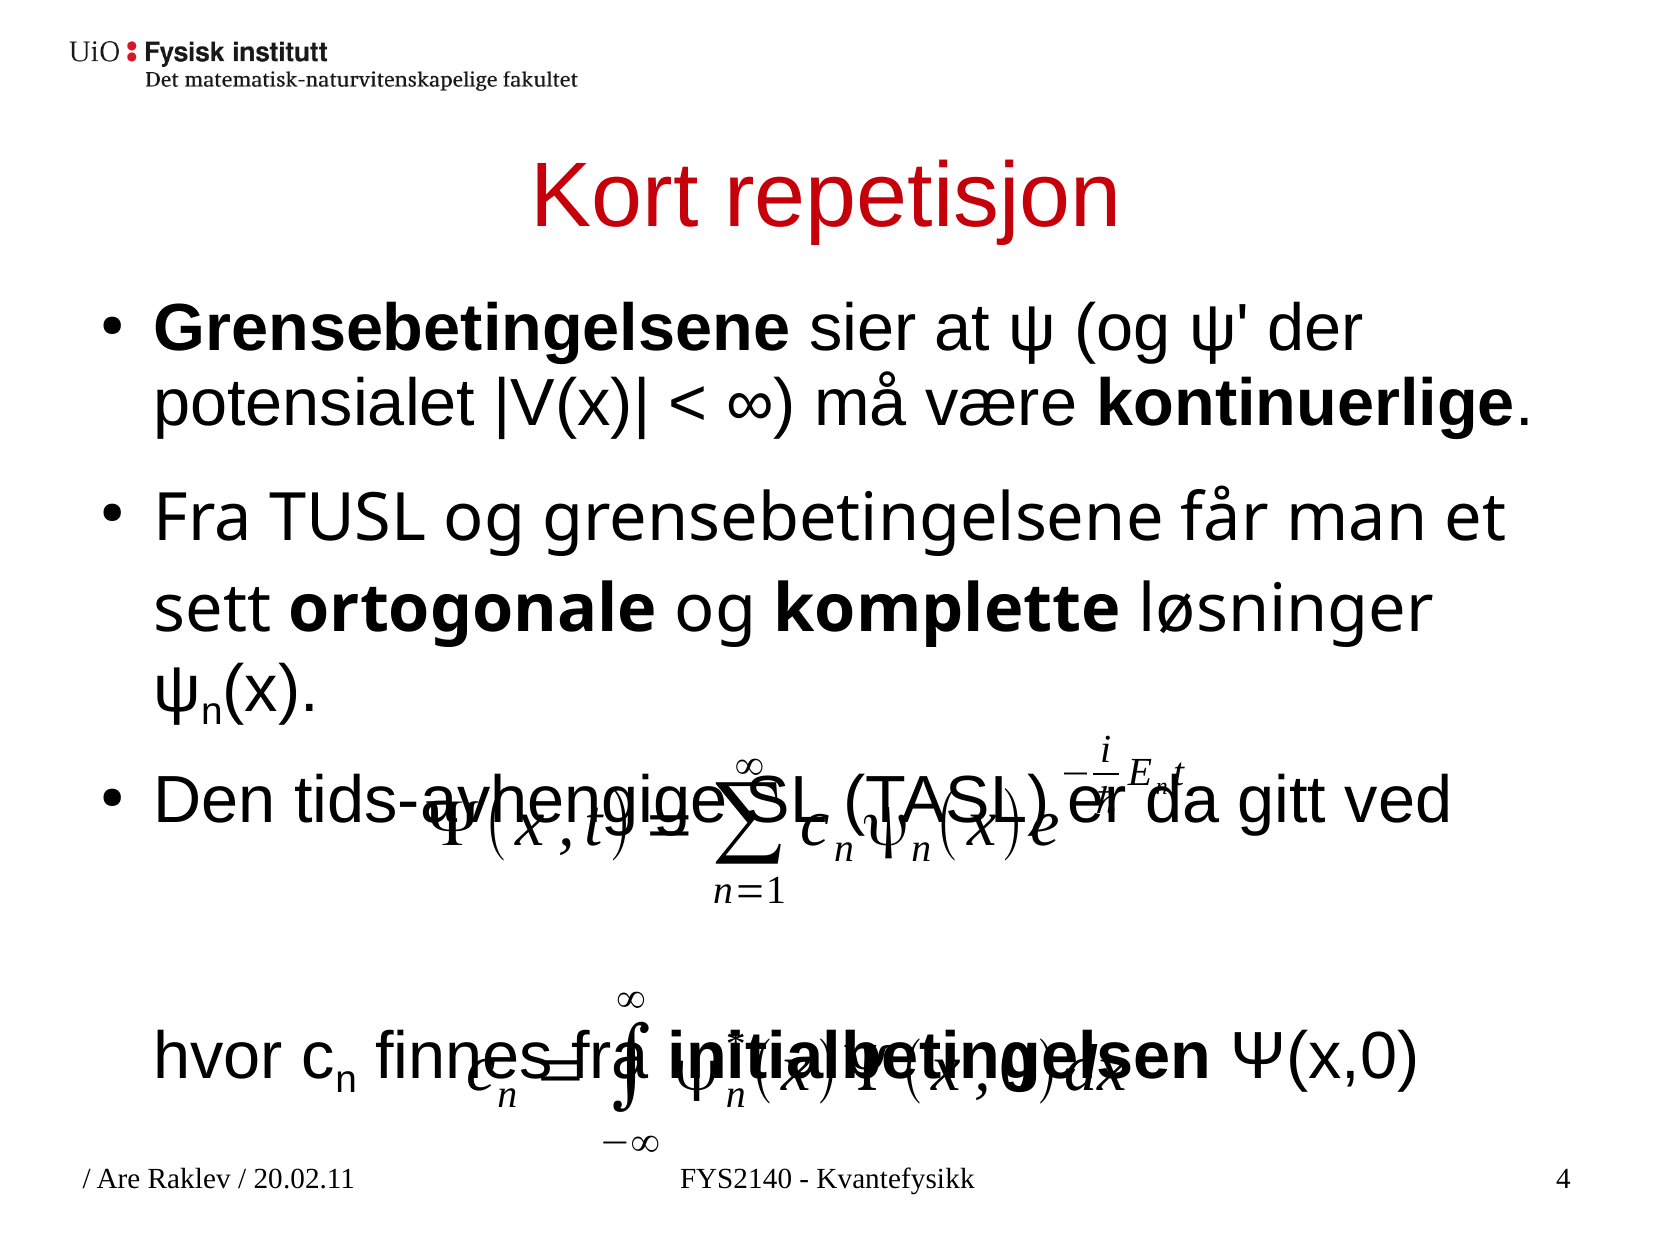

# Kort repetisjon
Grensebetingelsene sier at ψ (og ψ' der potensialet |V(x)| < ∞) må være kontinuerlige.
Fra TUSL og grensebetingelsene får man et sett ortogonale og komplette løsninger ψn(x).
Den tids-avhengige SL (TASL) er da gitt ved
hvor cn finnes fra initialbetingelsen Ψ(x,0)
/ Are Raklev / 20.02.11
FYS2140 - Kvantefysikk
4